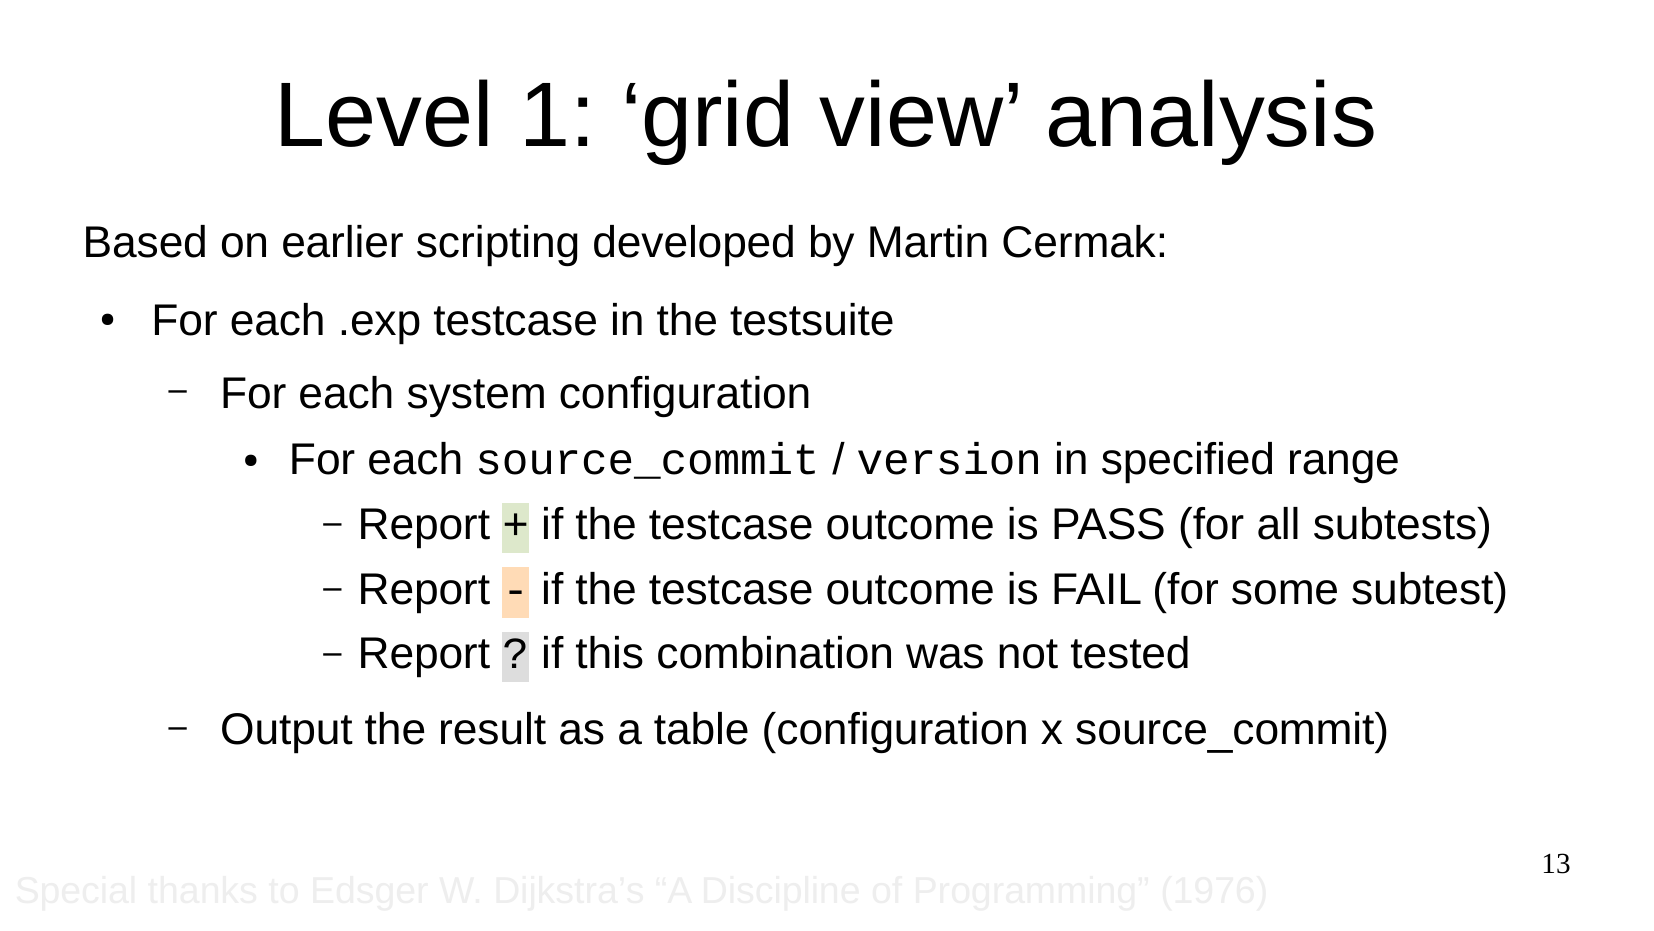

Level 1: ‘grid view’ analysis
# Based on earlier scripting developed by Martin Cermak:
For each .exp testcase in the testsuite
For each system configuration
For each source_commit / version in specified range
Report + if the testcase outcome is PASS (for all subtests)
Report - if the testcase outcome is FAIL (for some subtest)
Report ? if this combination was not tested
Output the result as a table (configuration x source_commit)
13
Special thanks to Edsger W. Dijkstra’s “A Discipline of Programming” (1976)